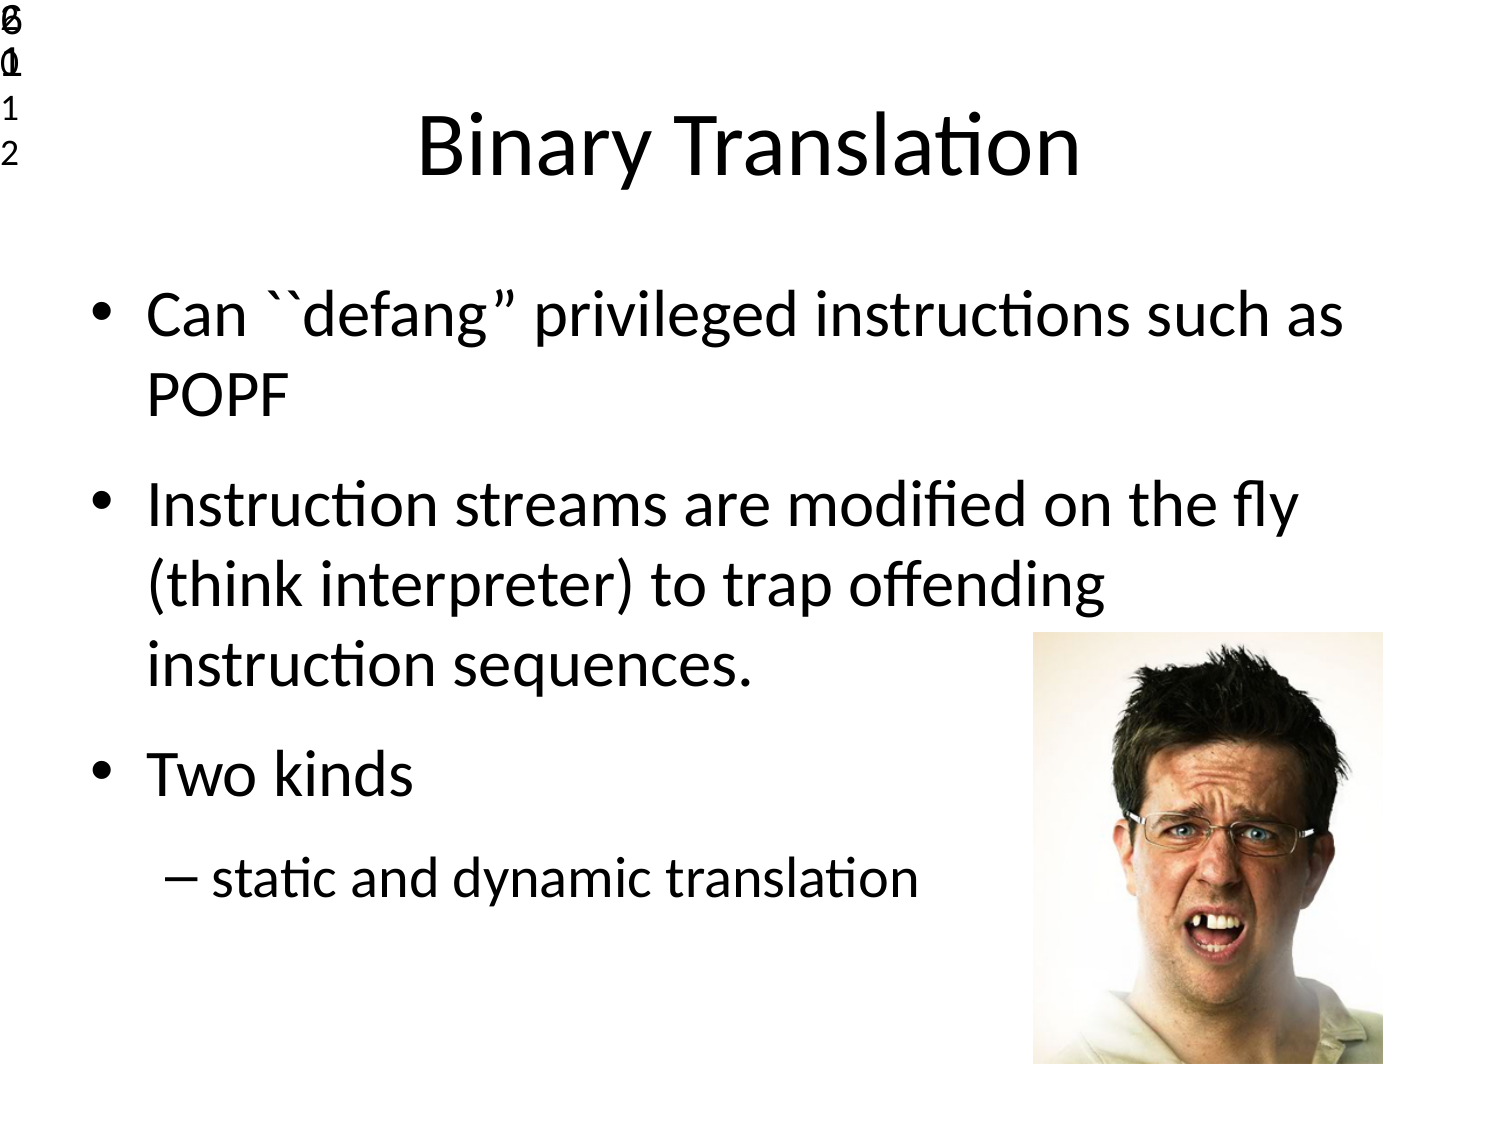

2012
# Binary Translation
Can ``defang” privileged instructions such as POPF
Instruction streams are modified on the fly (think interpreter) to trap offending instruction sequences.
Two kinds
static and dynamic translation